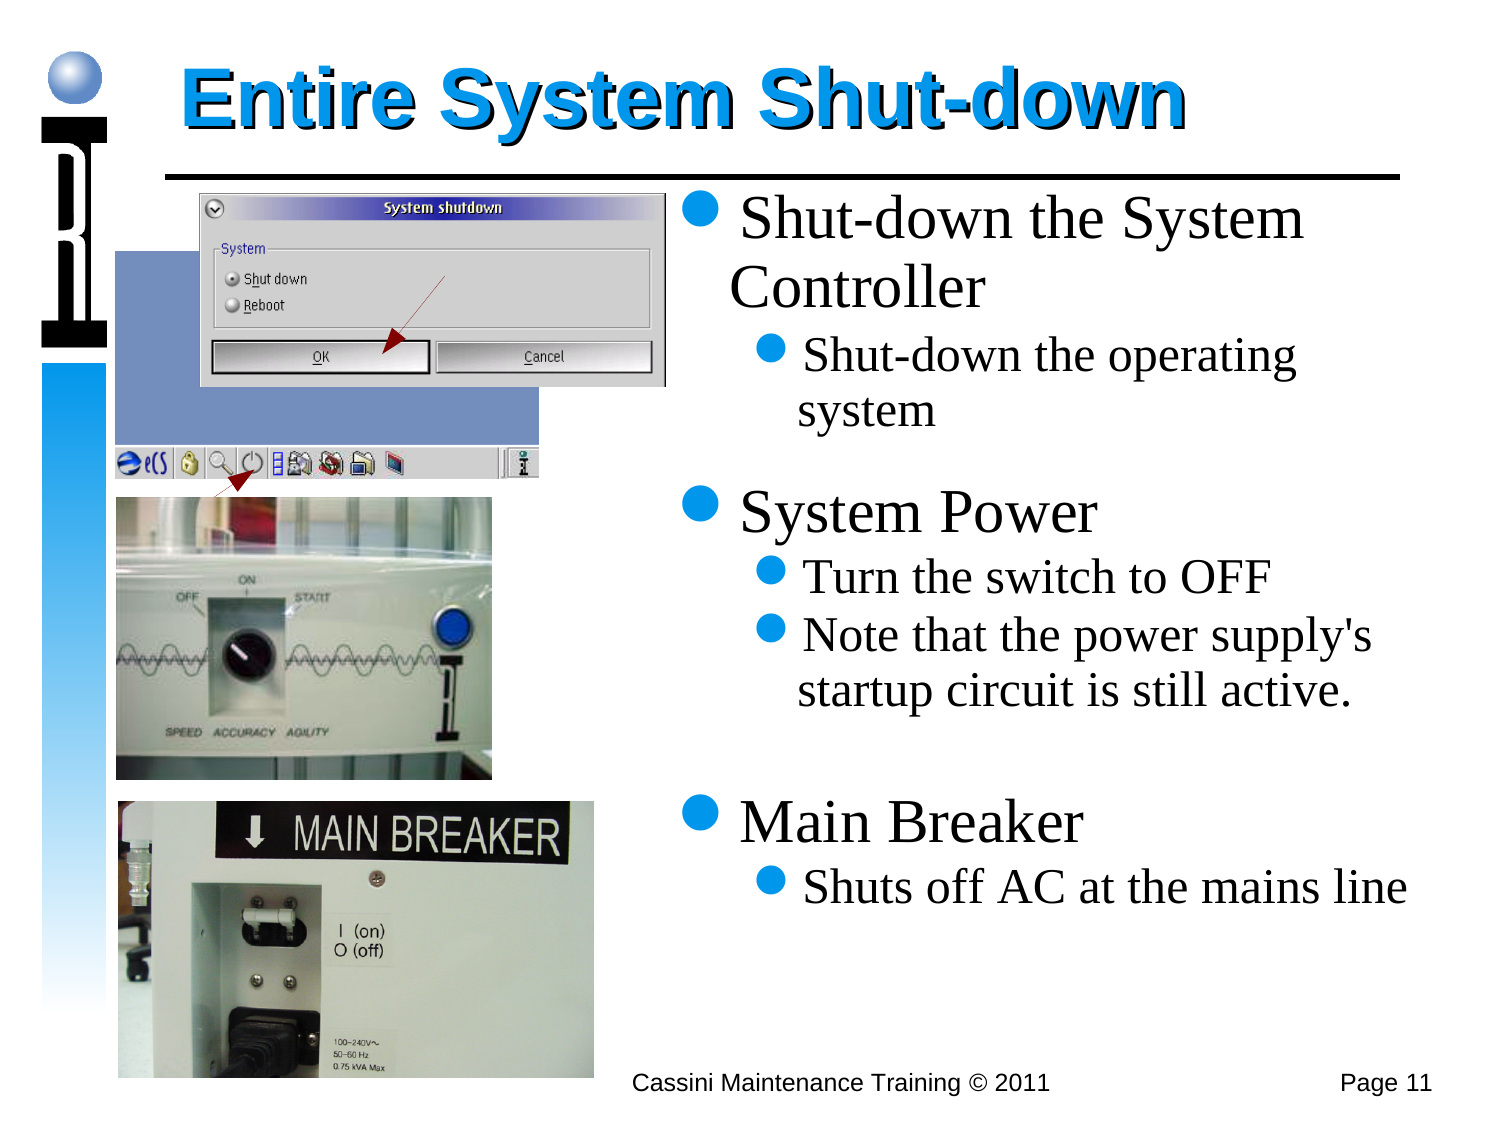

# Entire System Shut-down
Shut-down the System
Controller
Shut-down the operating
system
System Power
Turn the switch to OFF
Note that the power supply's
startup circuit is still active.
Main Breaker
Shuts off AC at the mains line